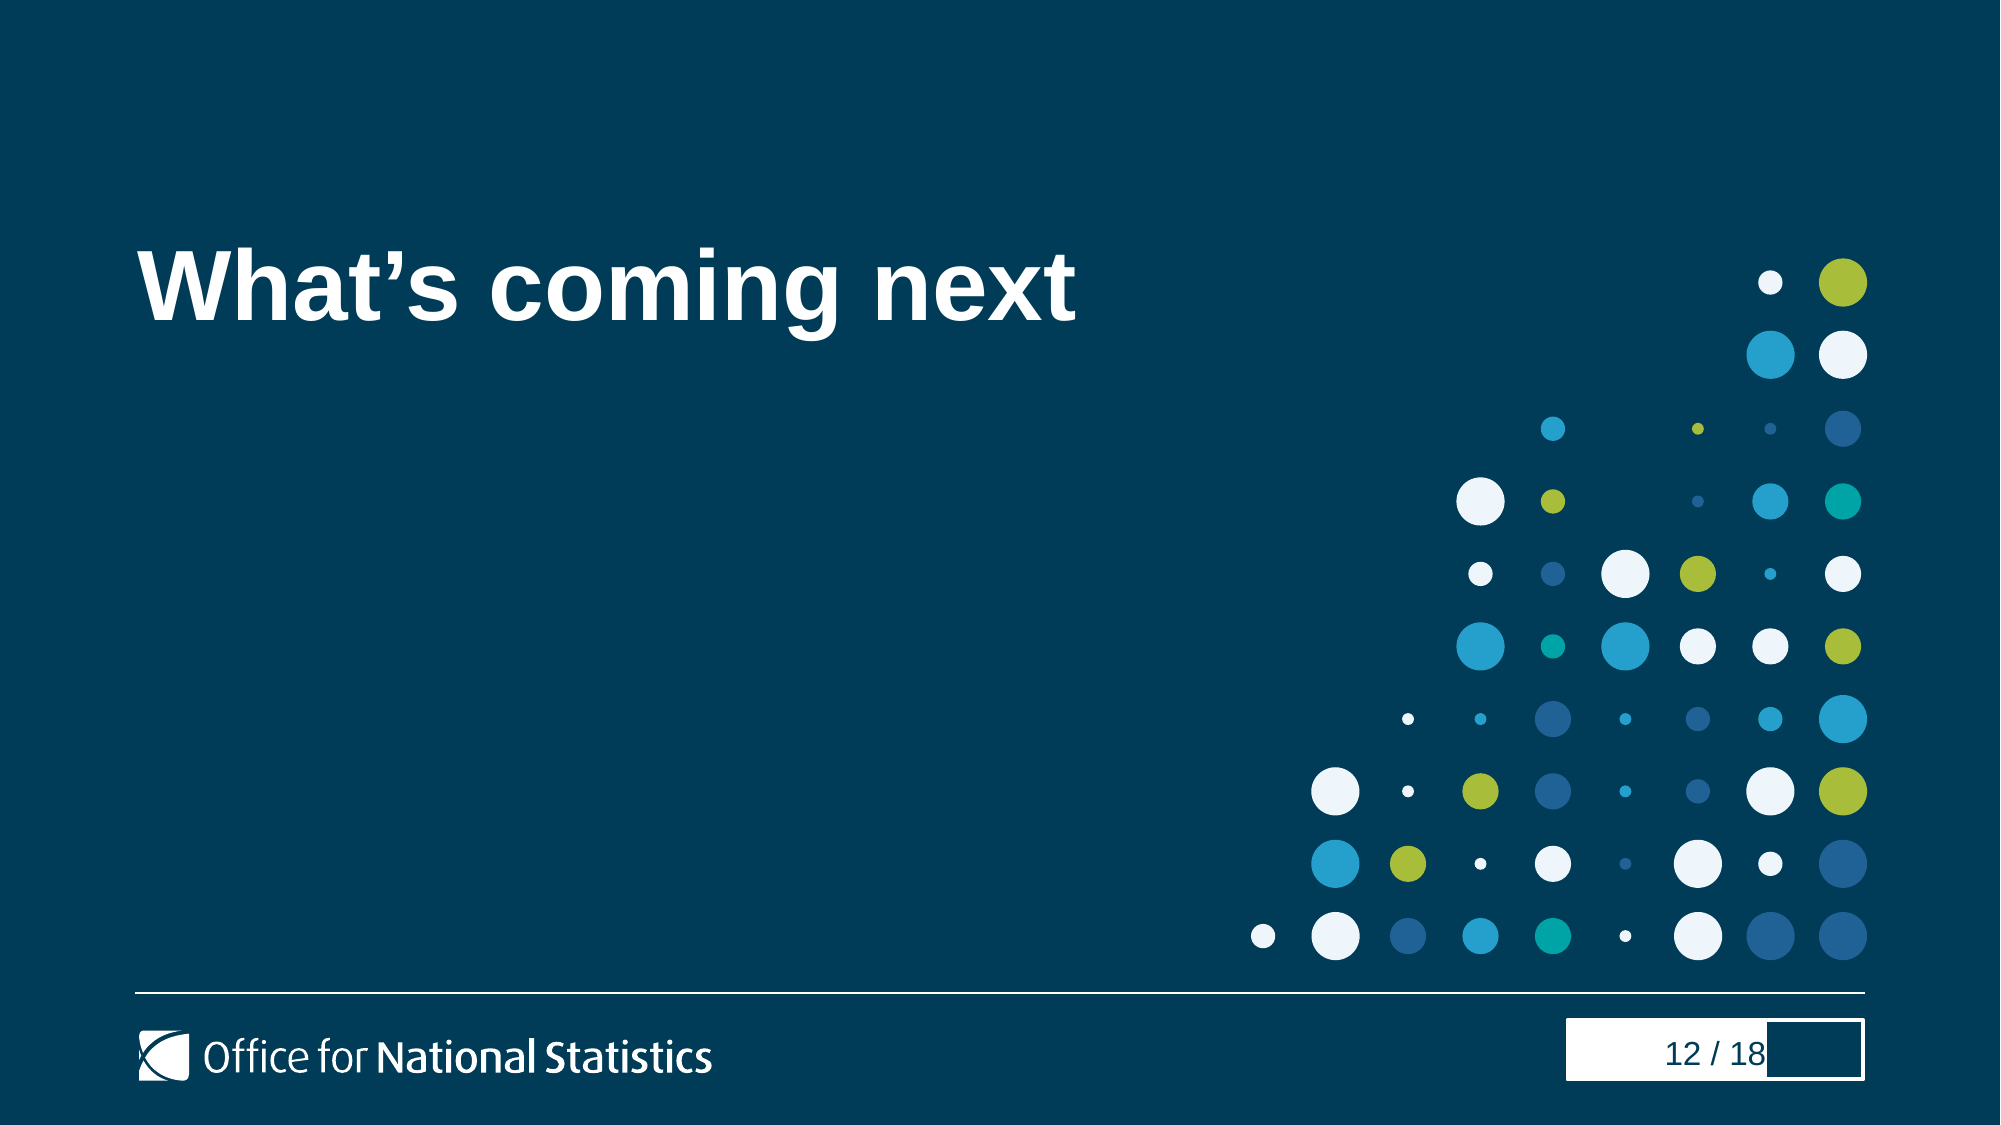

# What’s coming next
12 / 18